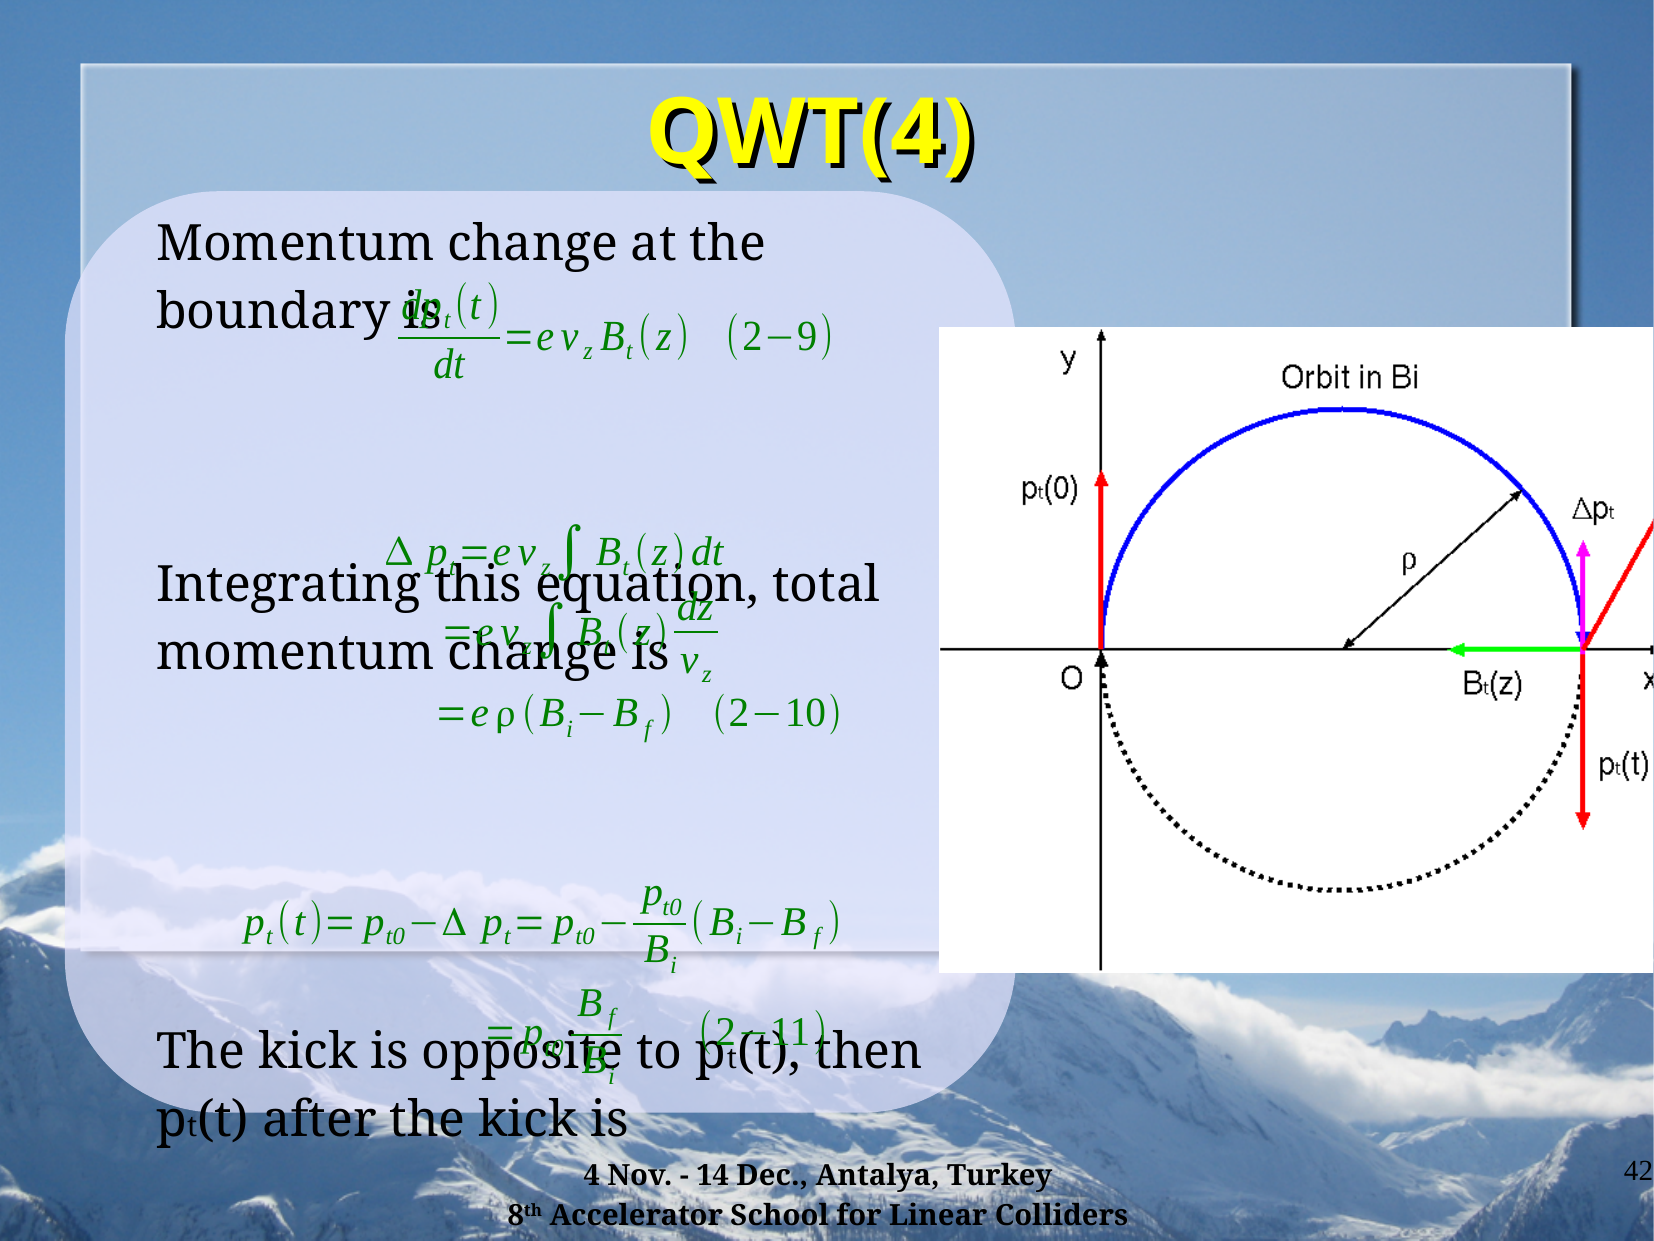

# QWT(4)
Momentum change at the boundary is
Integrating this equation, total momentum change is
The kick is opposite to pt(t), then pt(t) after the kick is
42